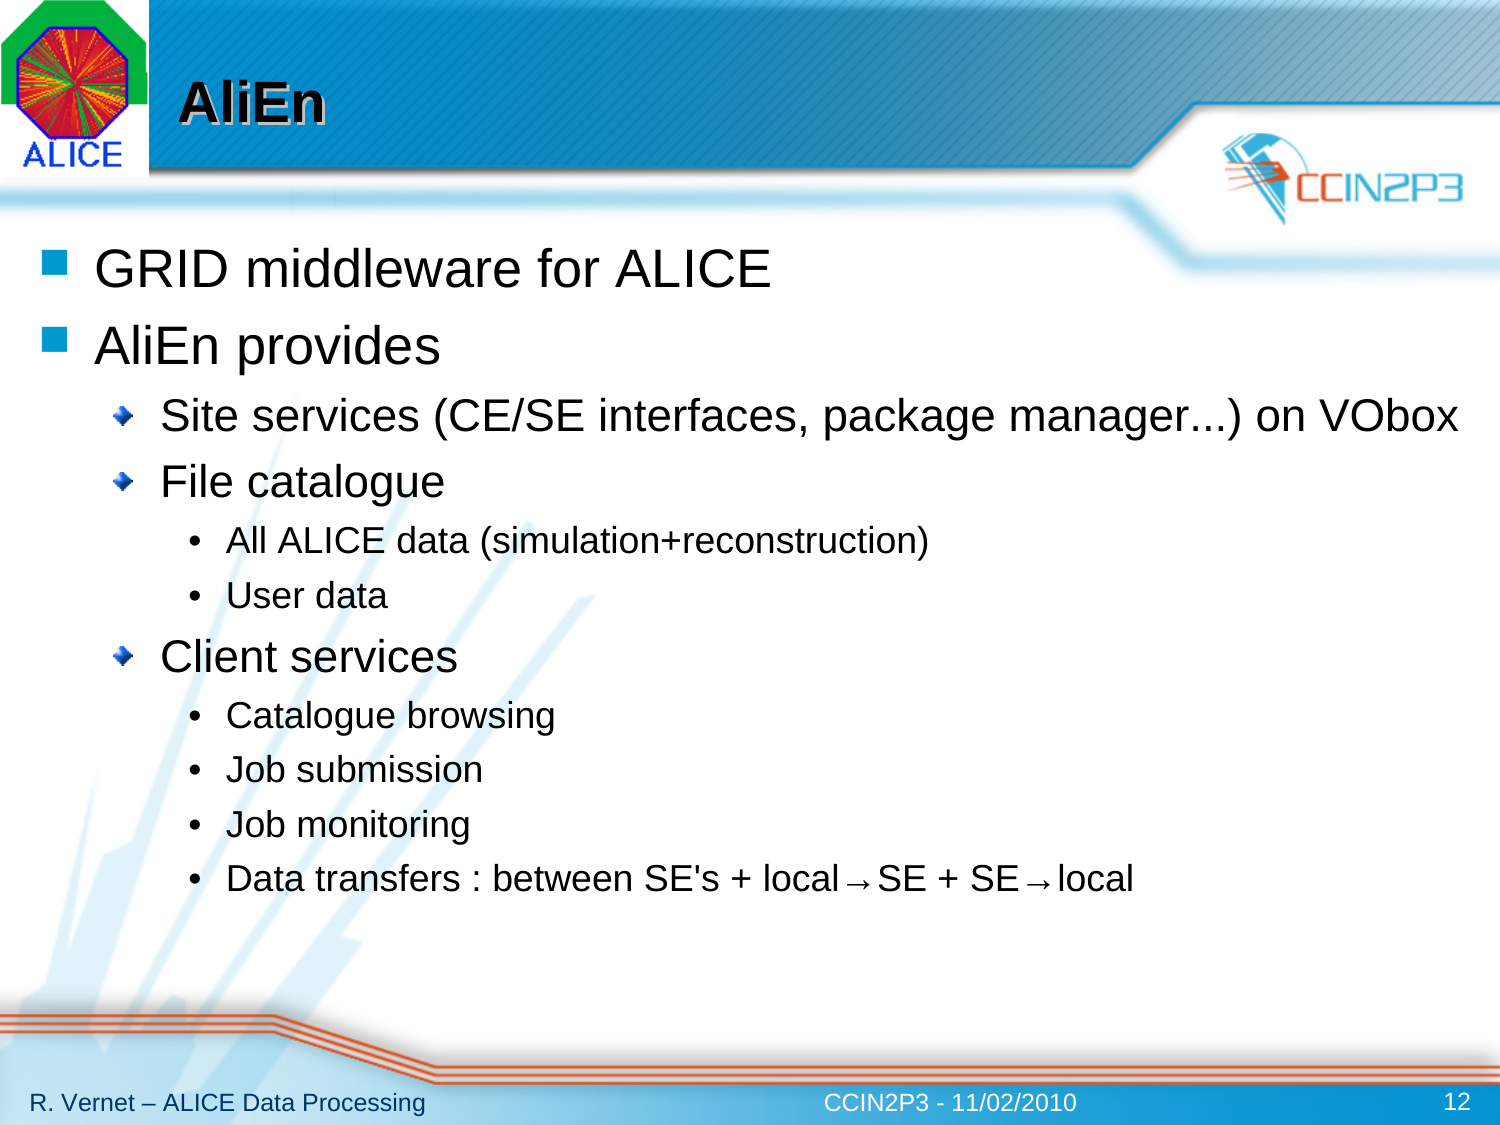

# AliEn
GRID middleware for ALICE
AliEn provides
Site services (CE/SE interfaces, package manager...) on VObox
File catalogue
All ALICE data (simulation+reconstruction)
User data
Client services
Catalogue browsing
Job submission
Job monitoring
Data transfers : between SE's + local→SE + SE→local
12
R. Vernet